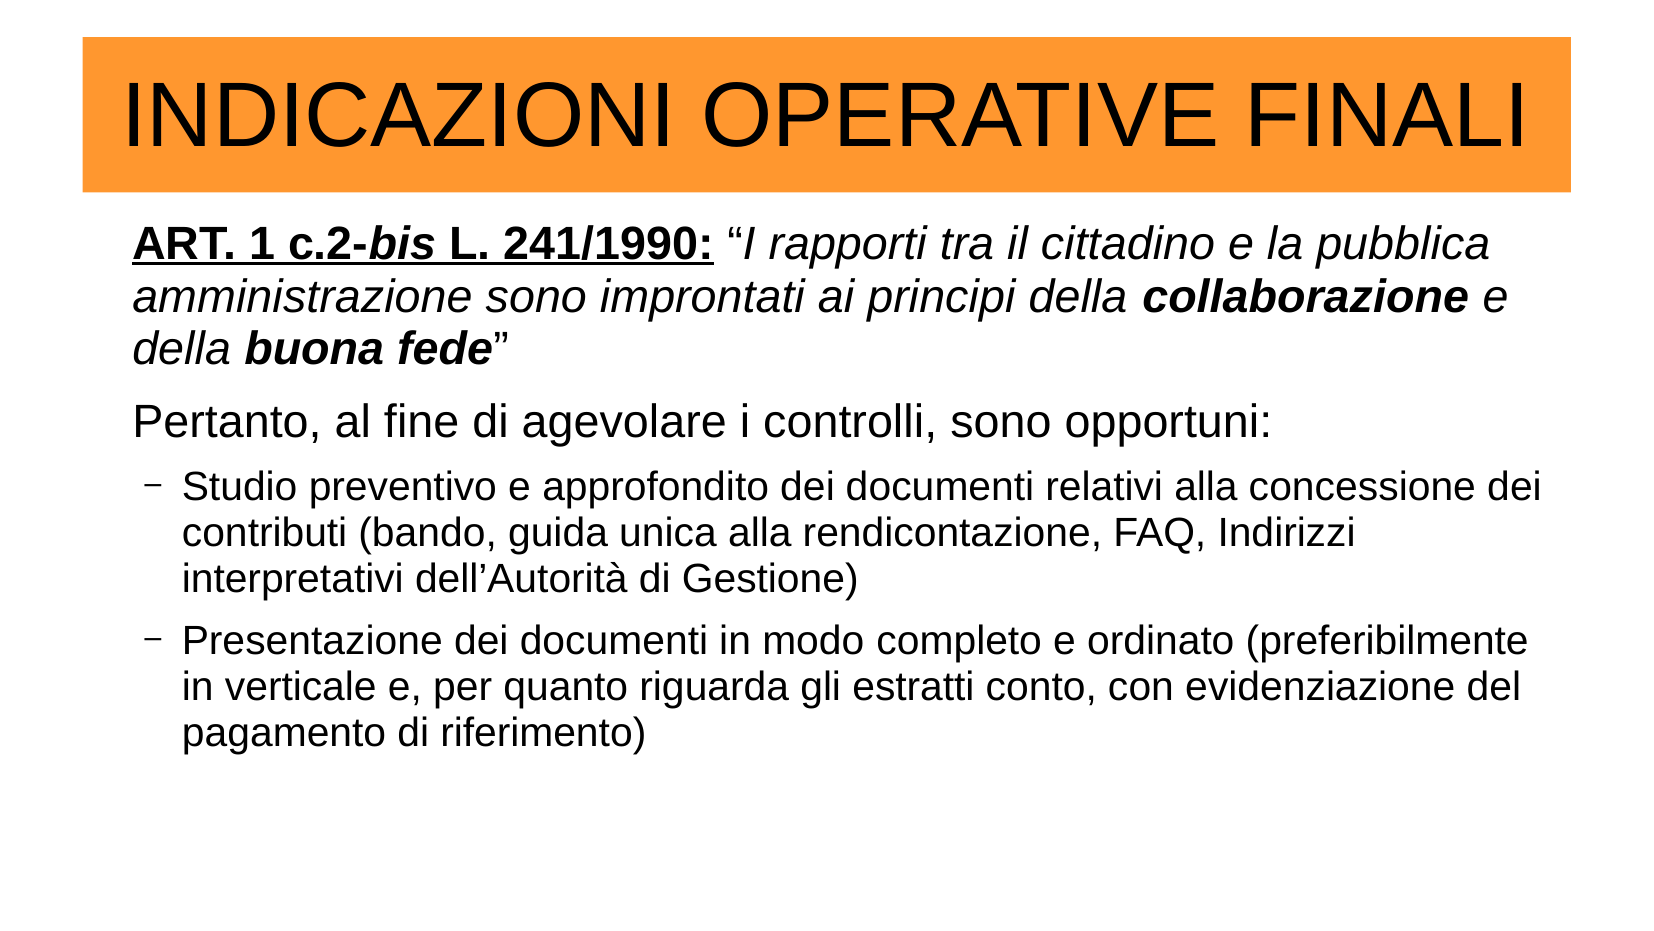

# INDICAZIONI OPERATIVE FINALI
ART. 1 c.2-bis L. 241/1990: “I rapporti tra il cittadino e la pubblica amministrazione sono improntati ai principi della collaborazione e della buona fede”
Pertanto, al fine di agevolare i controlli, sono opportuni:
Studio preventivo e approfondito dei documenti relativi alla concessione dei contributi (bando, guida unica alla rendicontazione, FAQ, Indirizzi interpretativi dell’Autorità di Gestione)
Presentazione dei documenti in modo completo e ordinato (preferibilmente in verticale e, per quanto riguarda gli estratti conto, con evidenziazione del pagamento di riferimento)